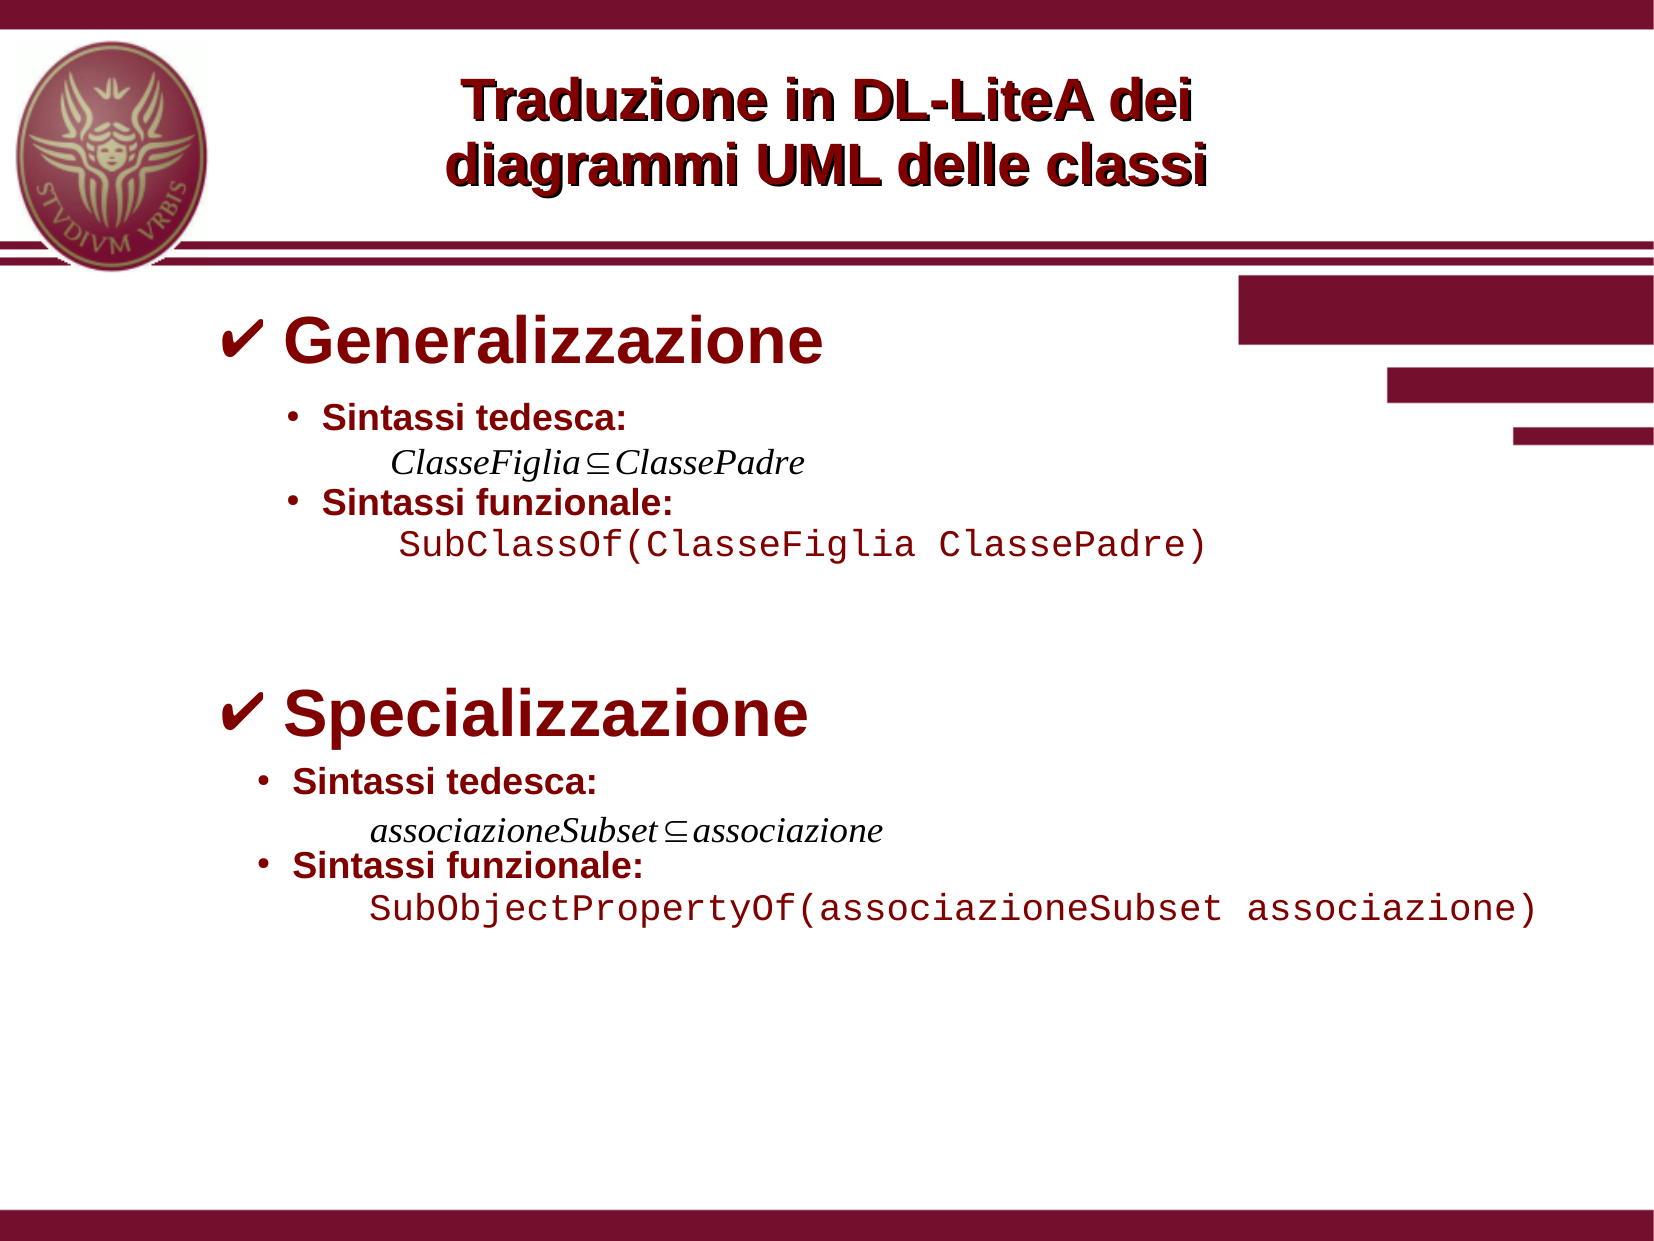

Traduzione in DL-LiteA dei diagrammi UML delle classi
 Generalizzazione
Sintassi tedesca:
Sintassi funzionale:
		SubClassOf(ClasseFiglia ClassePadre)
 Specializzazione
Sintassi tedesca:
Sintassi funzionale:
		SubObjectPropertyOf(associazioneSubset associazione)